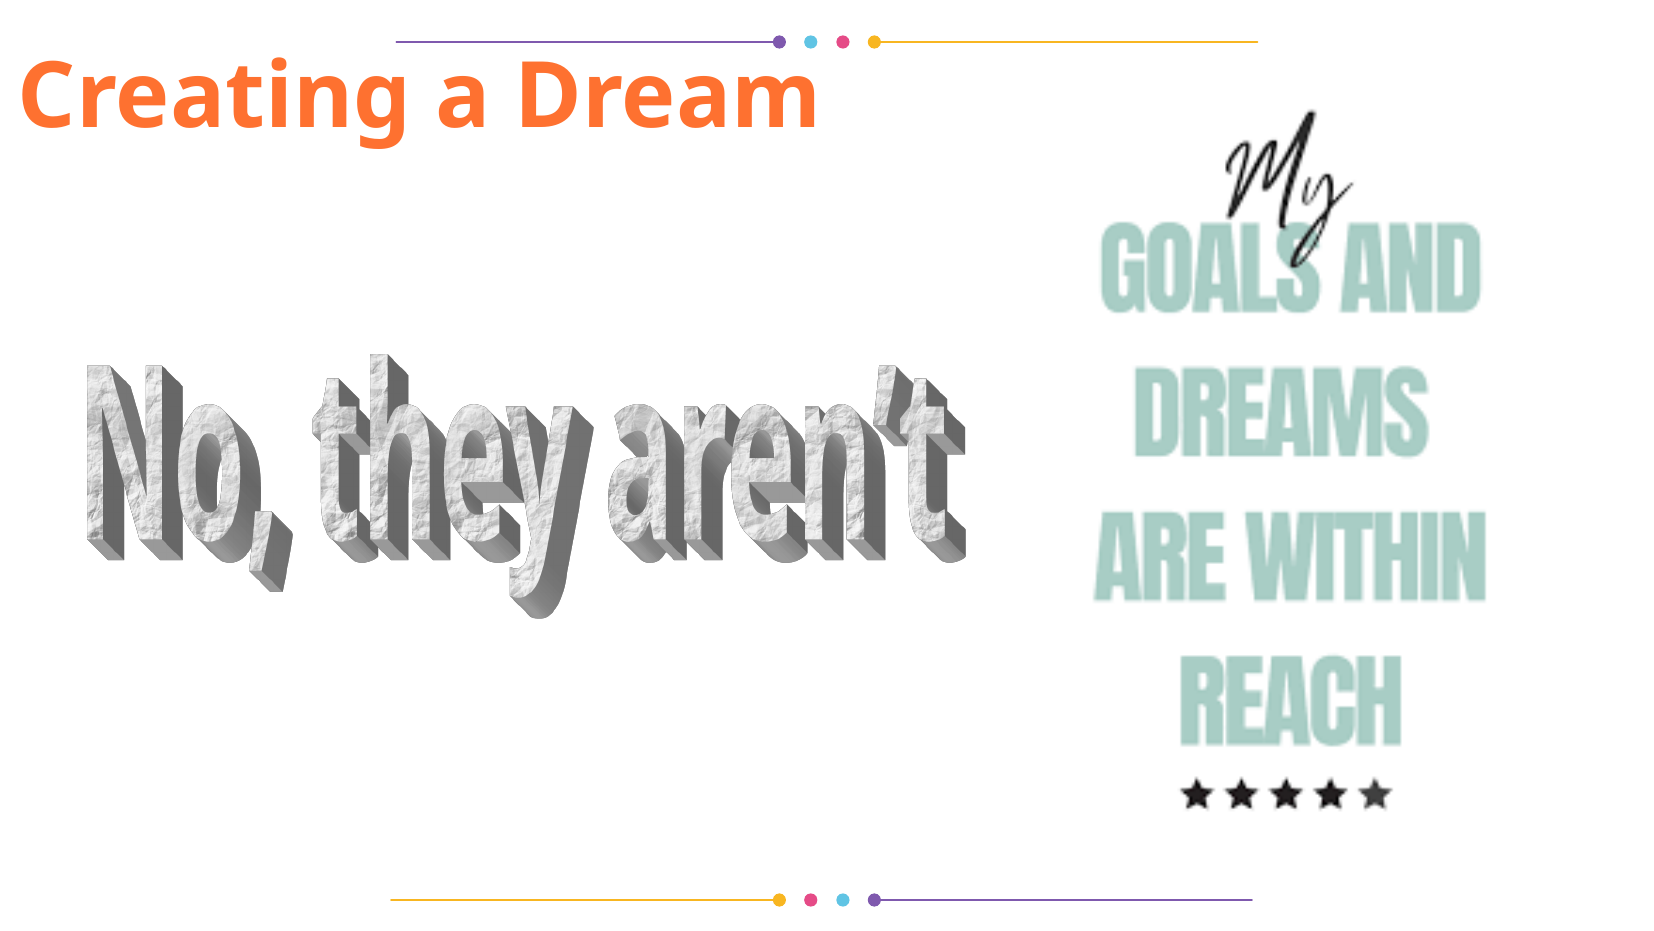

Creating a Dream
# CANDY
No, they aren’t